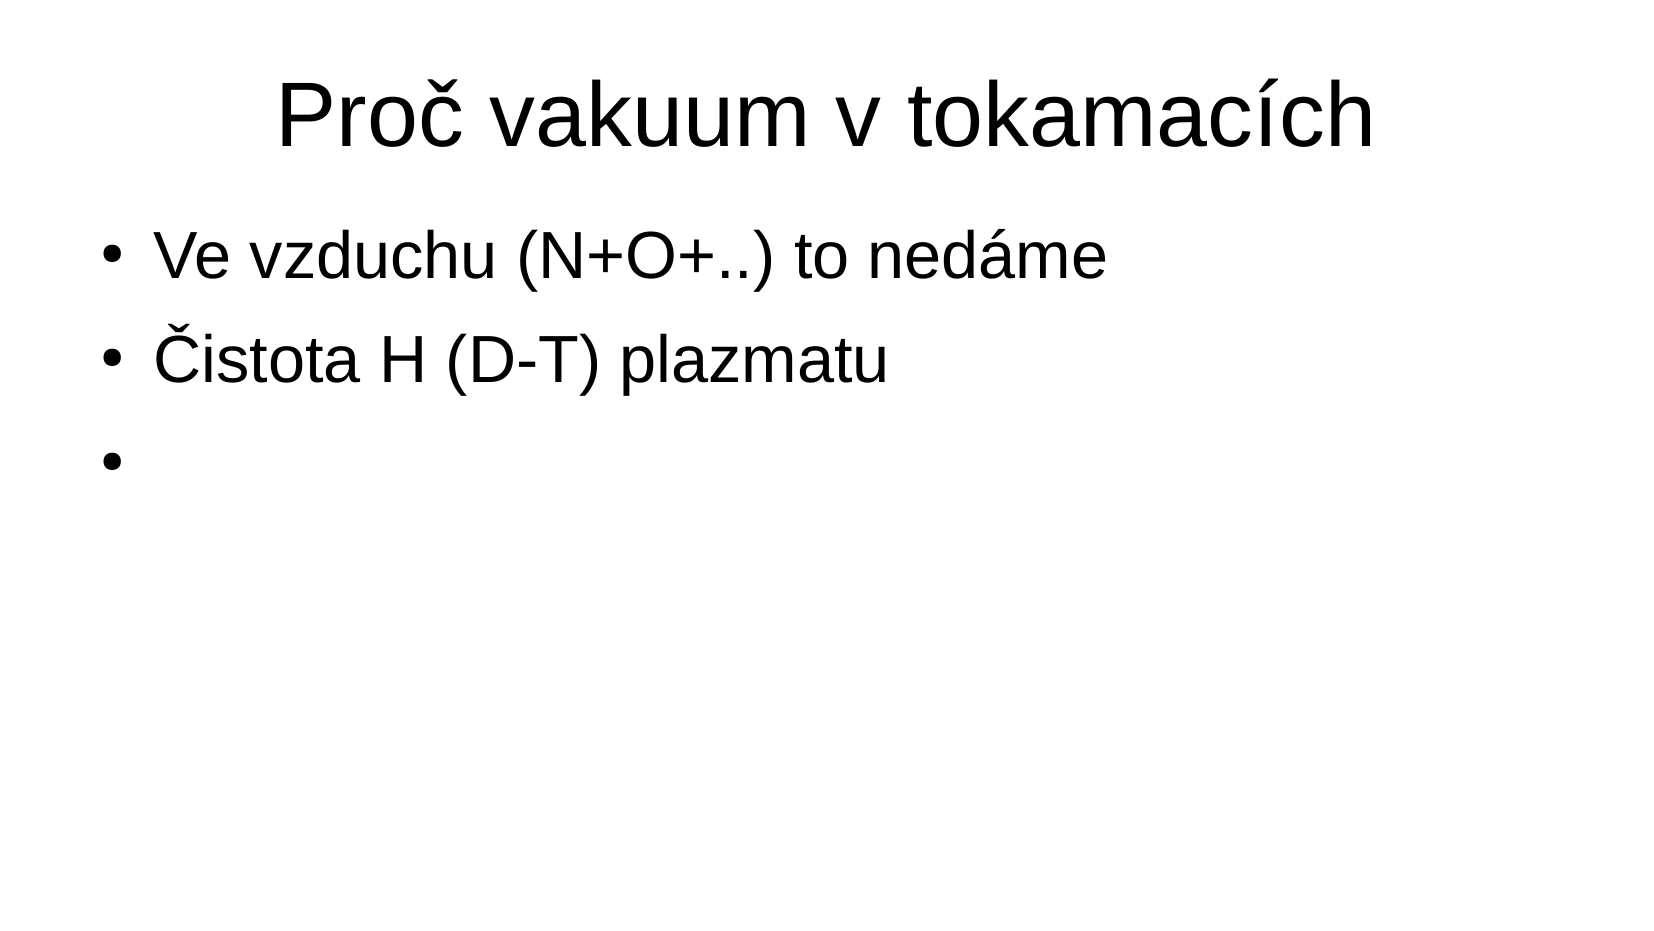

# Proč vakuum v tokamacích
Ve vzduchu (N+O+..) to nedáme
Čistota H (D-T) plazmatu